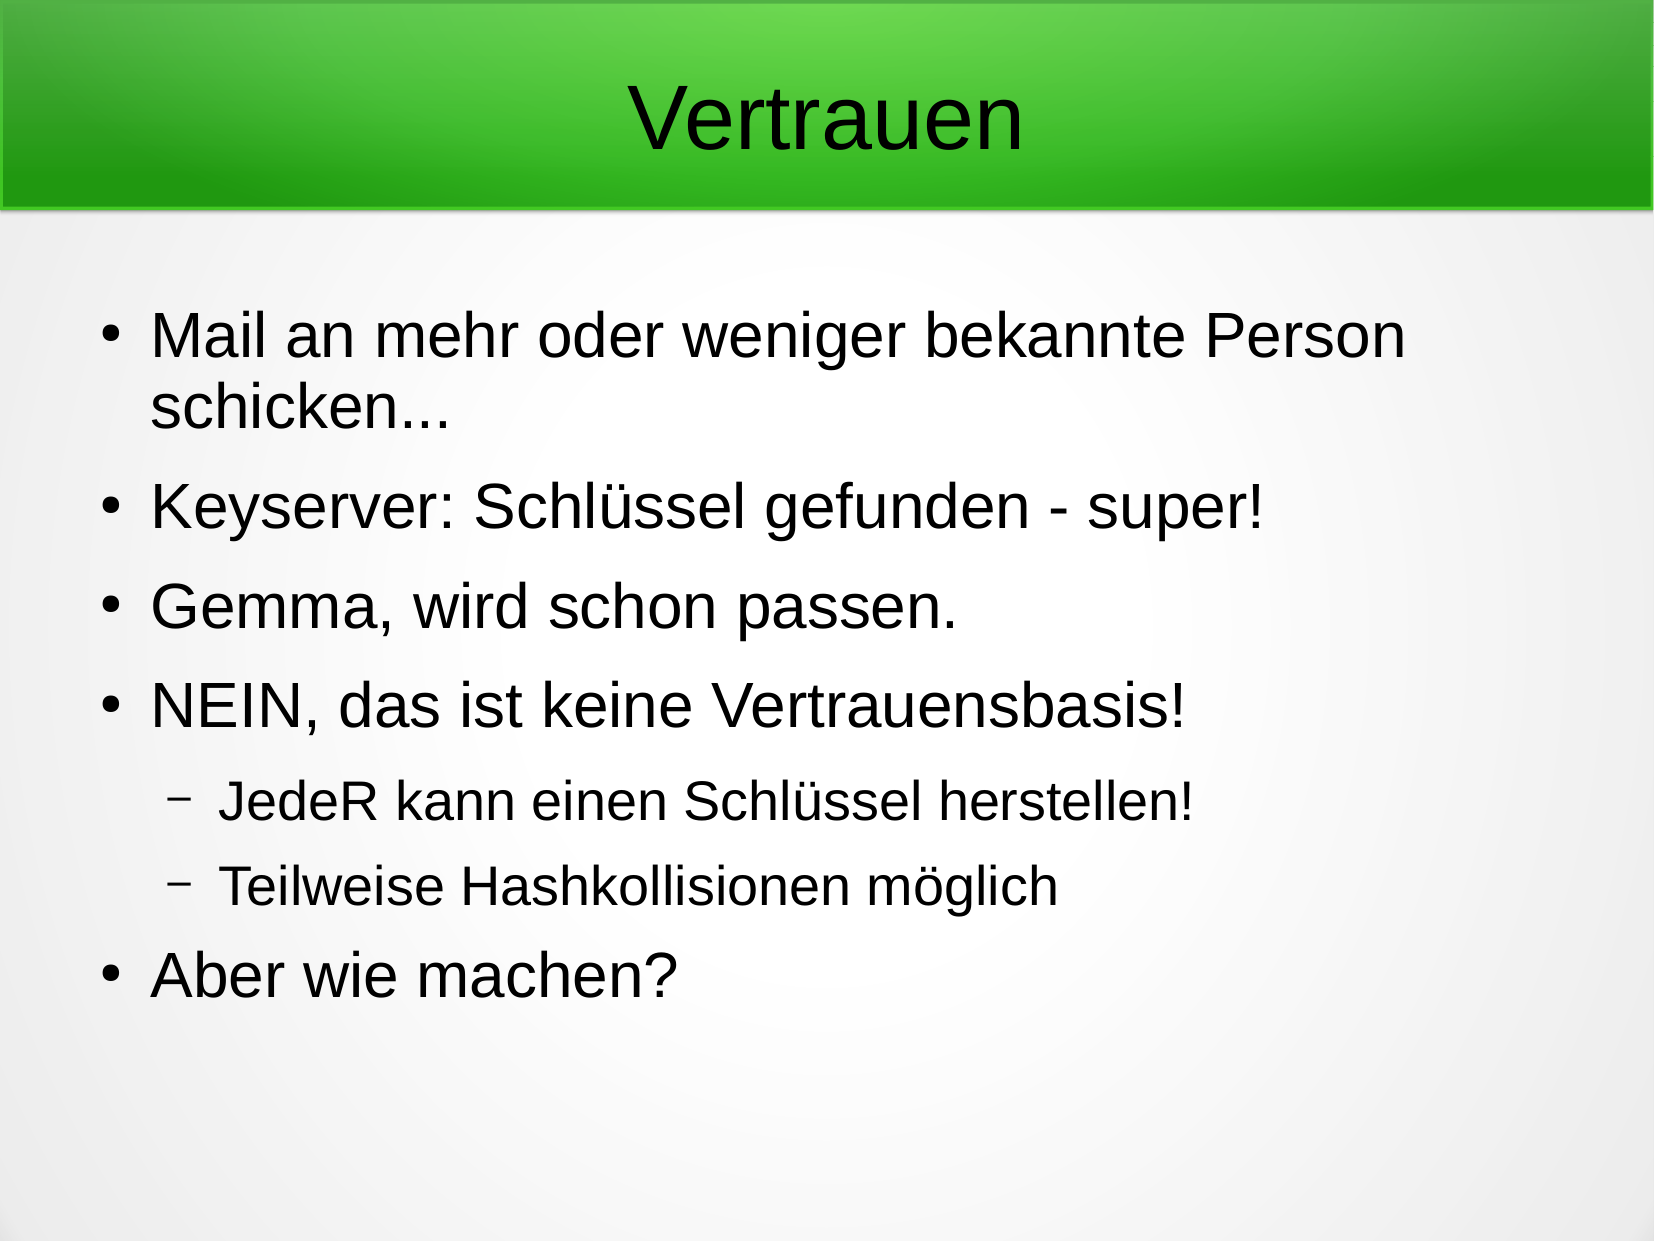

# Vertrauen
Mail an mehr oder weniger bekannte Person schicken...
Keyserver: Schlüssel gefunden - super!
Gemma, wird schon passen.
NEIN, das ist keine Vertrauensbasis!
JedeR kann einen Schlüssel herstellen!
Teilweise Hashkollisionen möglich
Aber wie machen?